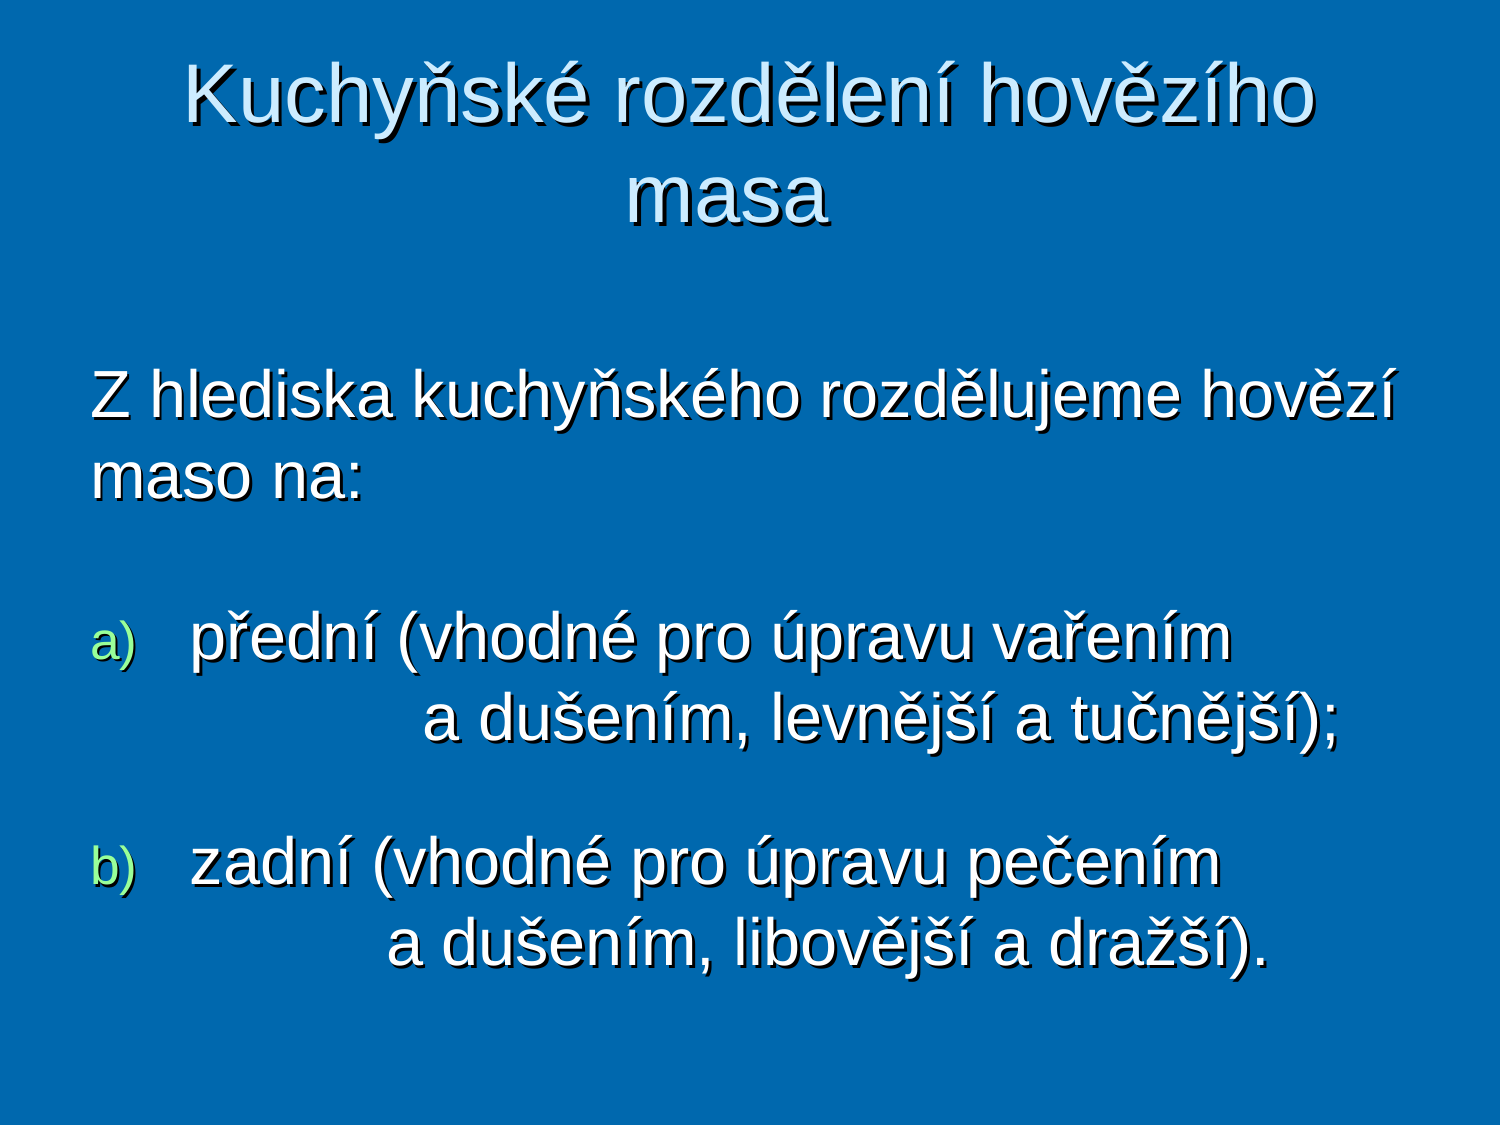

# Kuchyňské rozdělení hovězího masa
Z hlediska kuchyňského rozdělujeme hovězí
maso na:
přední (vhodné pro úpravu vařením
 a dušením, levnější a tučnější);
zadní (vhodné pro úpravu pečením
 a dušením, libovější a dražší).